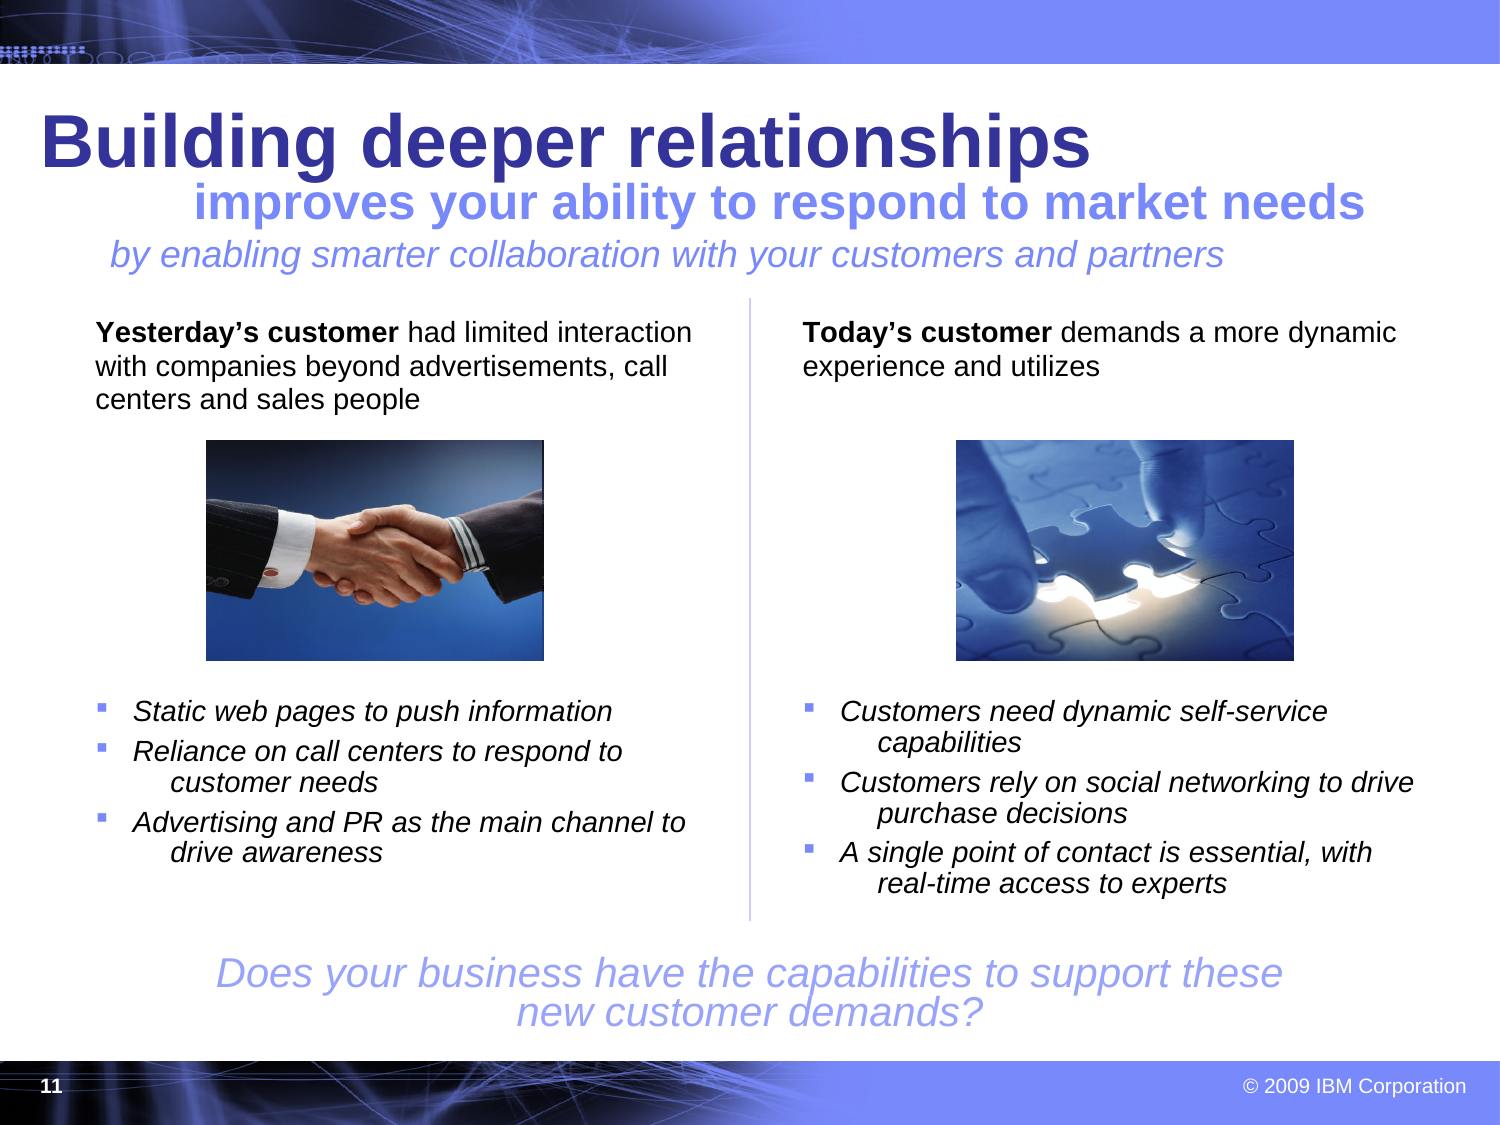

# Building deeper relationships improves your ability to respond to market needs by enabling smarter collaboration with your customers and partners
Yesterday’s customer had limited interaction with companies beyond advertisements, call centers and sales people
Today’s customer demands a more dynamic experience and utilizes
Static web pages to push information
Reliance on call centers to respond to customer needs
Advertising and PR as the main channel to drive awareness
Customers need dynamic self-service capabilities
Customers rely on social networking to drive purchase decisions
A single point of contact is essential, with real-time access to experts
Does your business have the capabilities to support these
new customer demands?
11